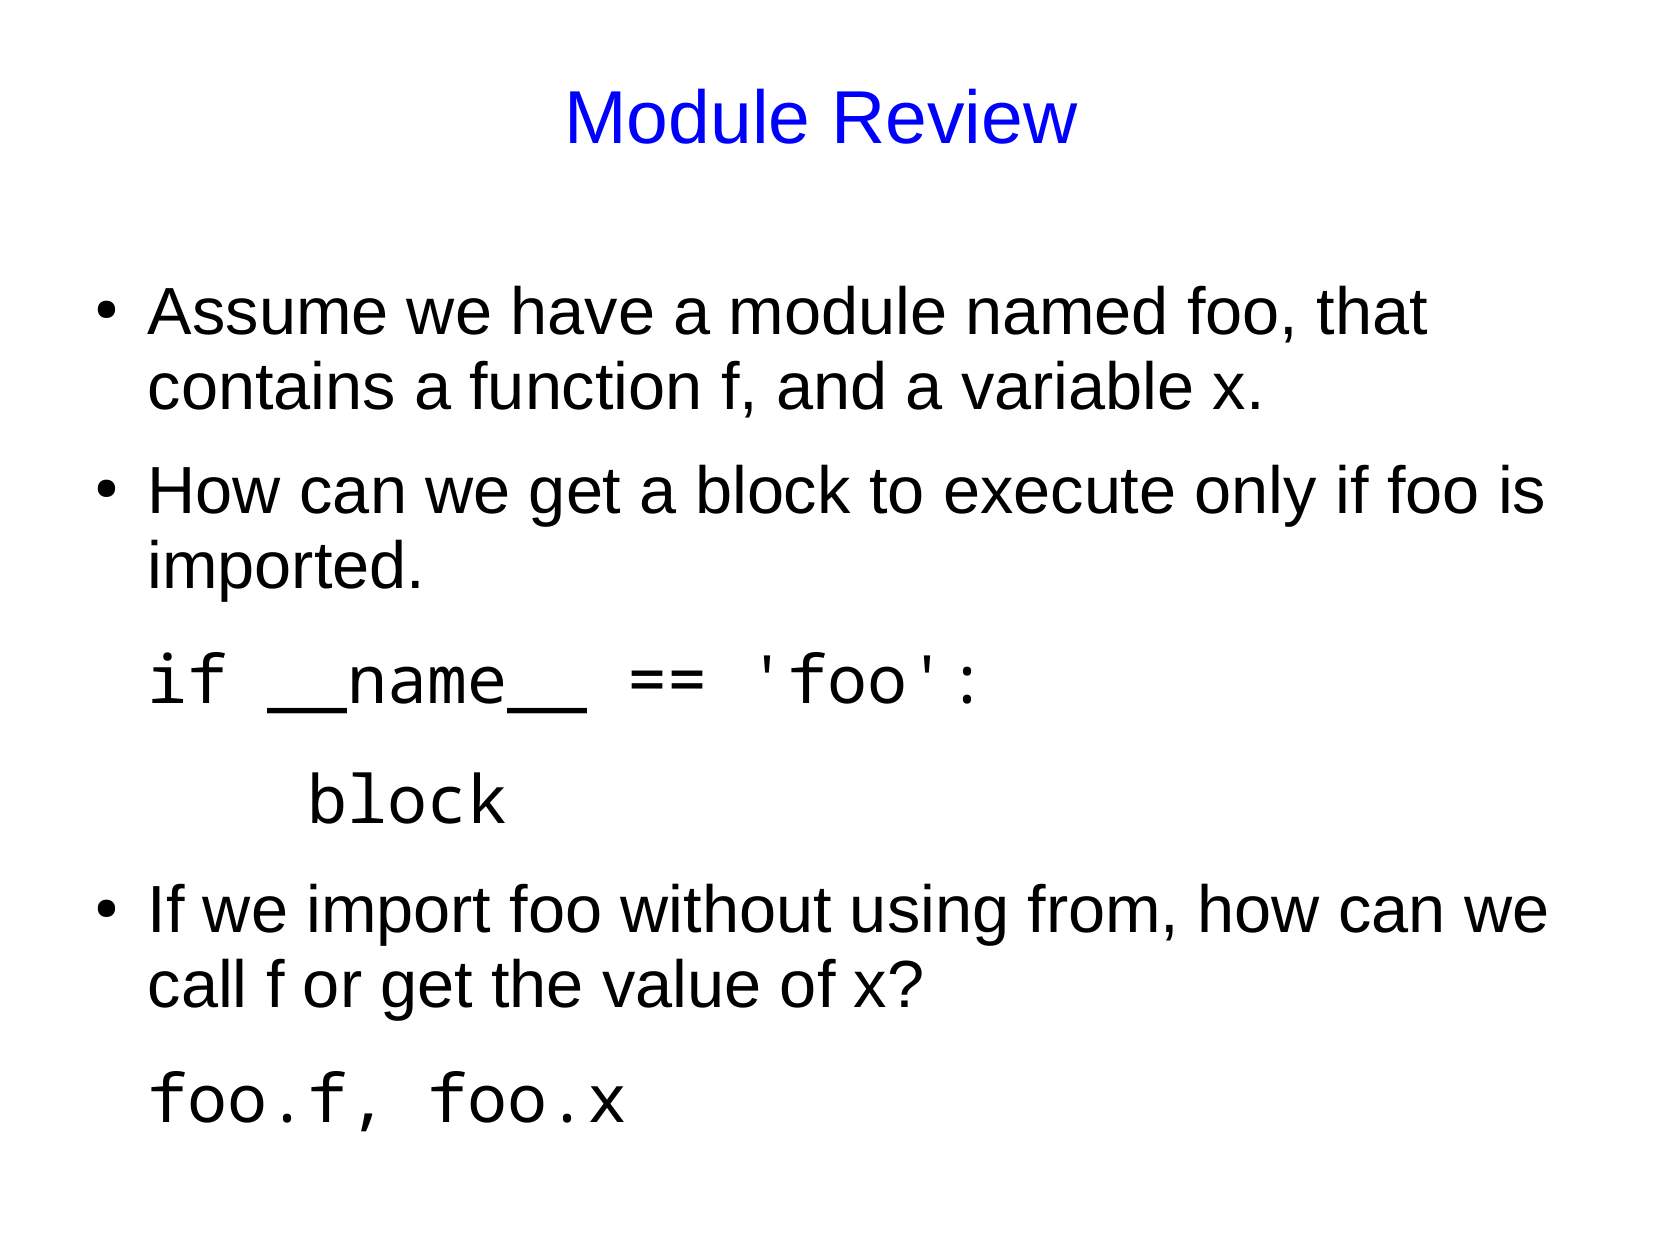

# Module Review
Assume we have a module named foo, that contains a function f, and a variable x.
How can we get a block to execute only if foo is imported.
if __name__ == 'foo':
 block
If we import foo without using from, how can we call f or get the value of x?
foo.f, foo.x